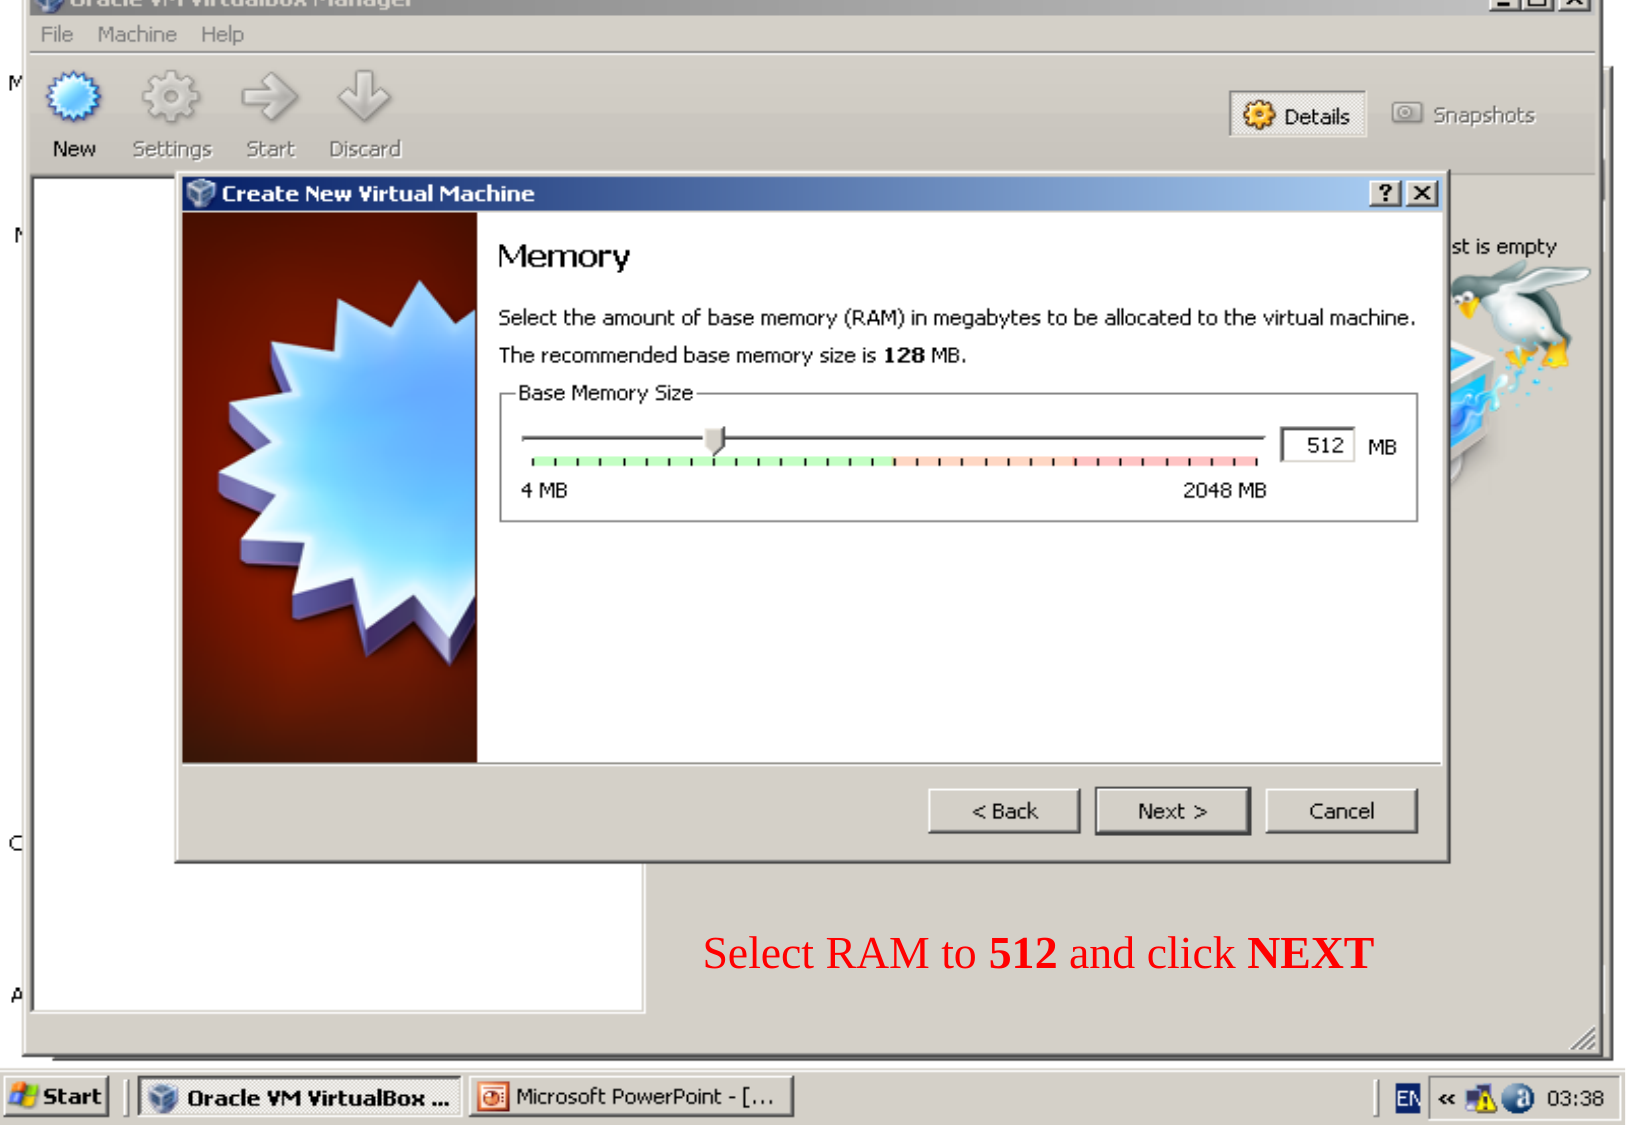

#
Select RAM to 512 and click NEXT